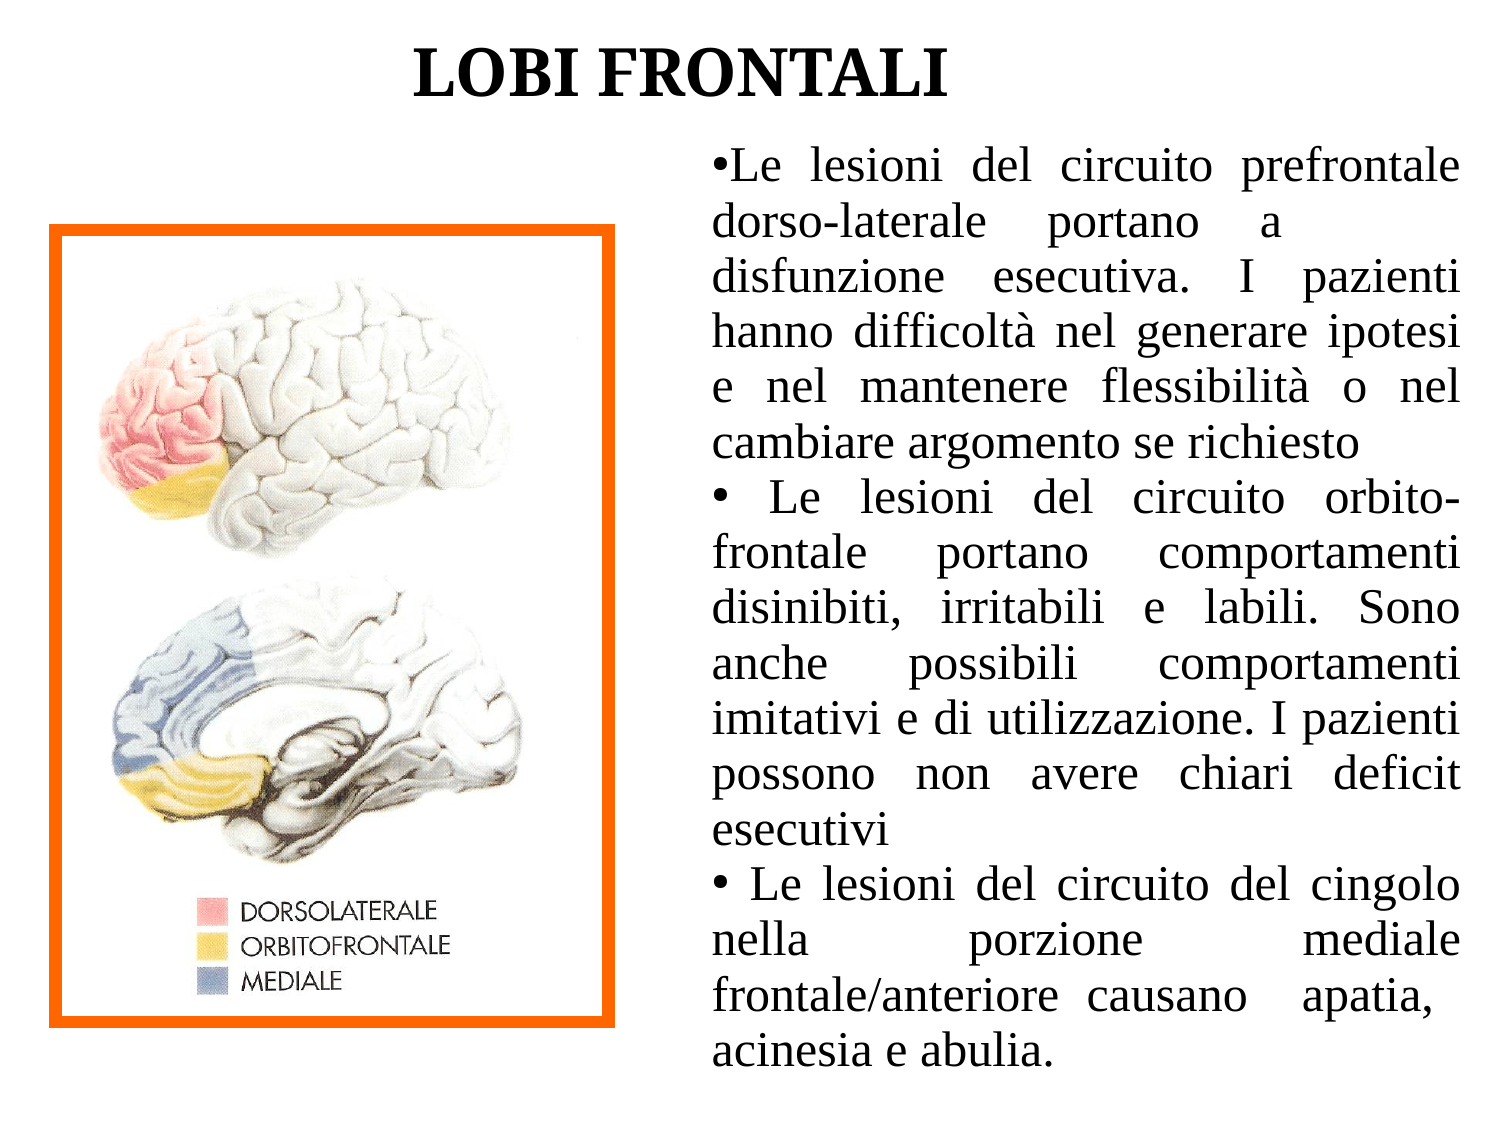

LOBI FRONTALI
Le lesioni del circuito prefrontale dorso-laterale portano a disfunzione esecutiva. I pazienti hanno difficoltà nel generare ipotesi e nel mantenere flessibilità o nel cambiare argomento se richiesto
 Le lesioni del circuito orbito-frontale portano comportamenti disinibiti, irritabili e labili. Sono anche possibili comportamenti imitativi e di utilizzazione. I pazienti possono non avere chiari deficit esecutivi
 Le lesioni del circuito del cingolo nella porzione mediale frontale/anteriore causano apatia, acinesia e abulia.